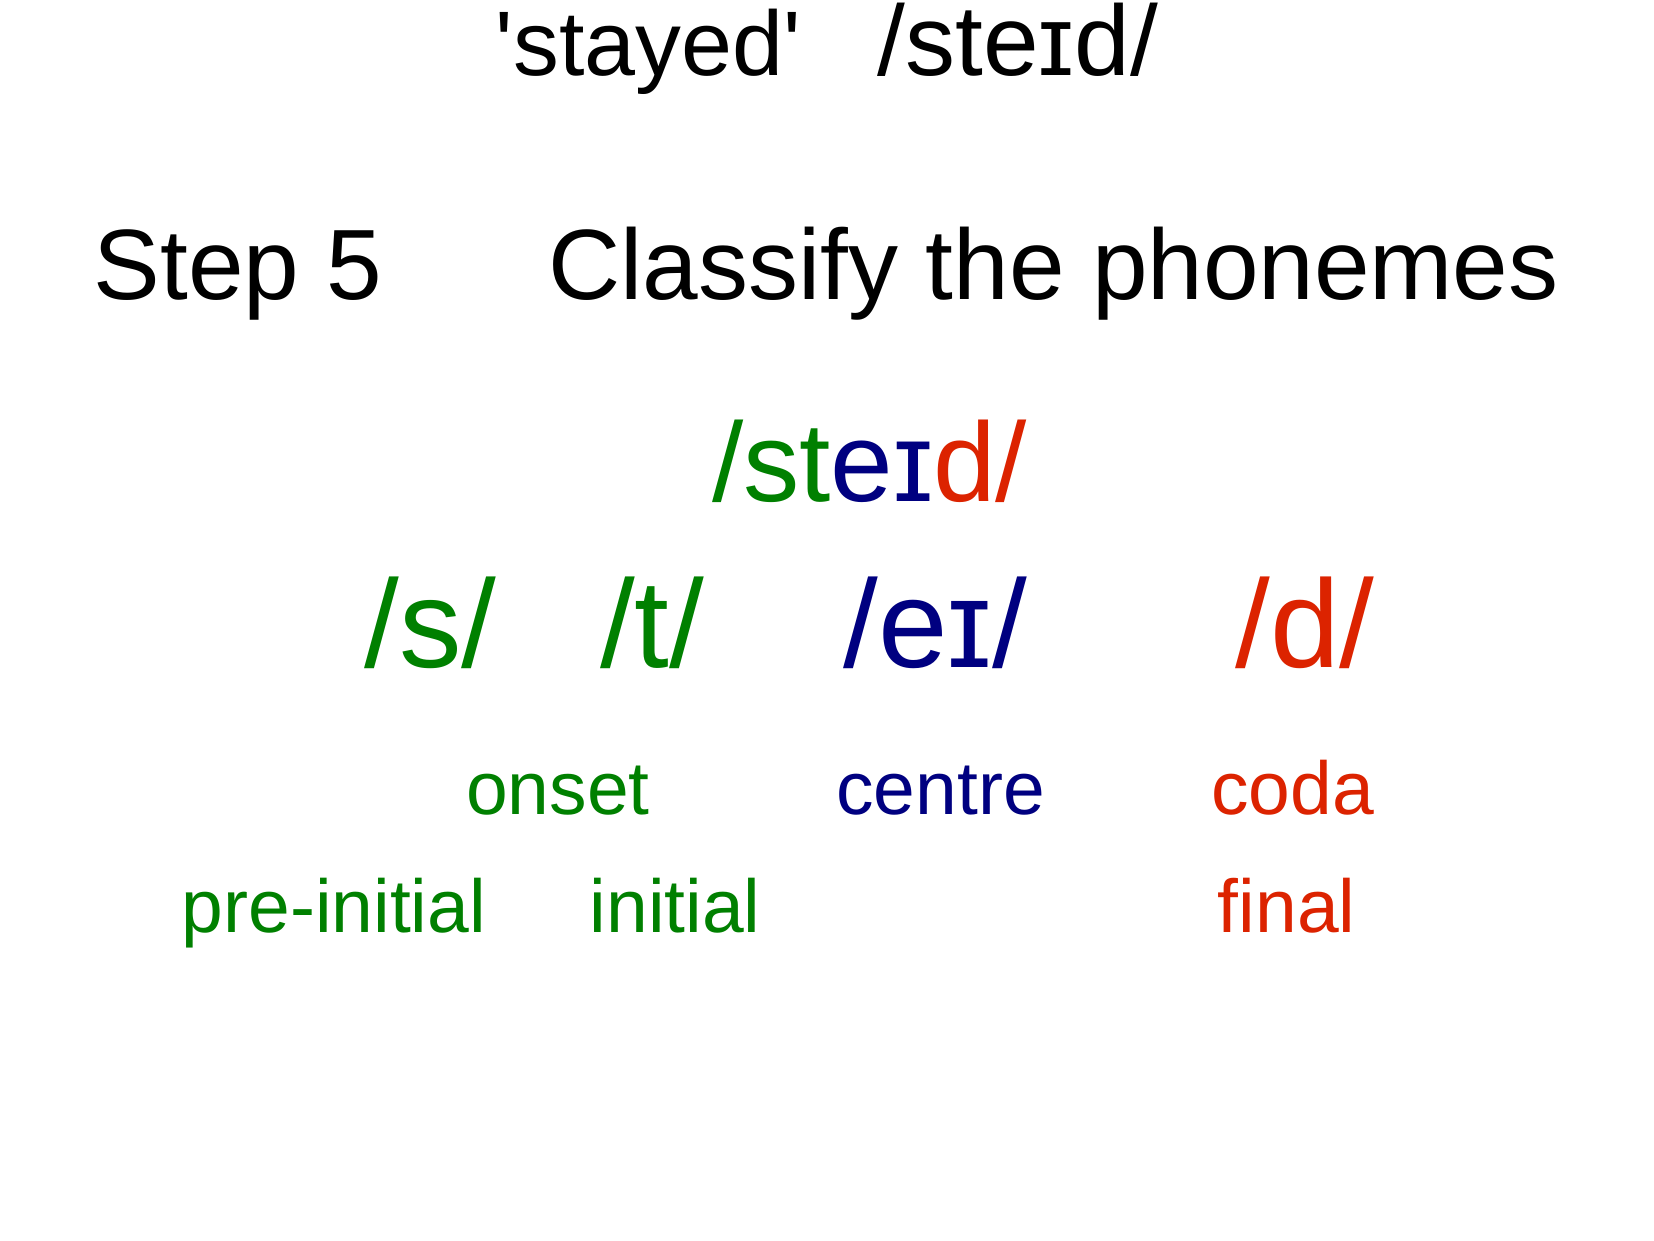

# 'stayed' /steɪd/ Step 5 Classify the phonemes
/steɪd/
/s/ /t/ /eɪ/ /d/
 onset centre coda
 pre-initial initial final